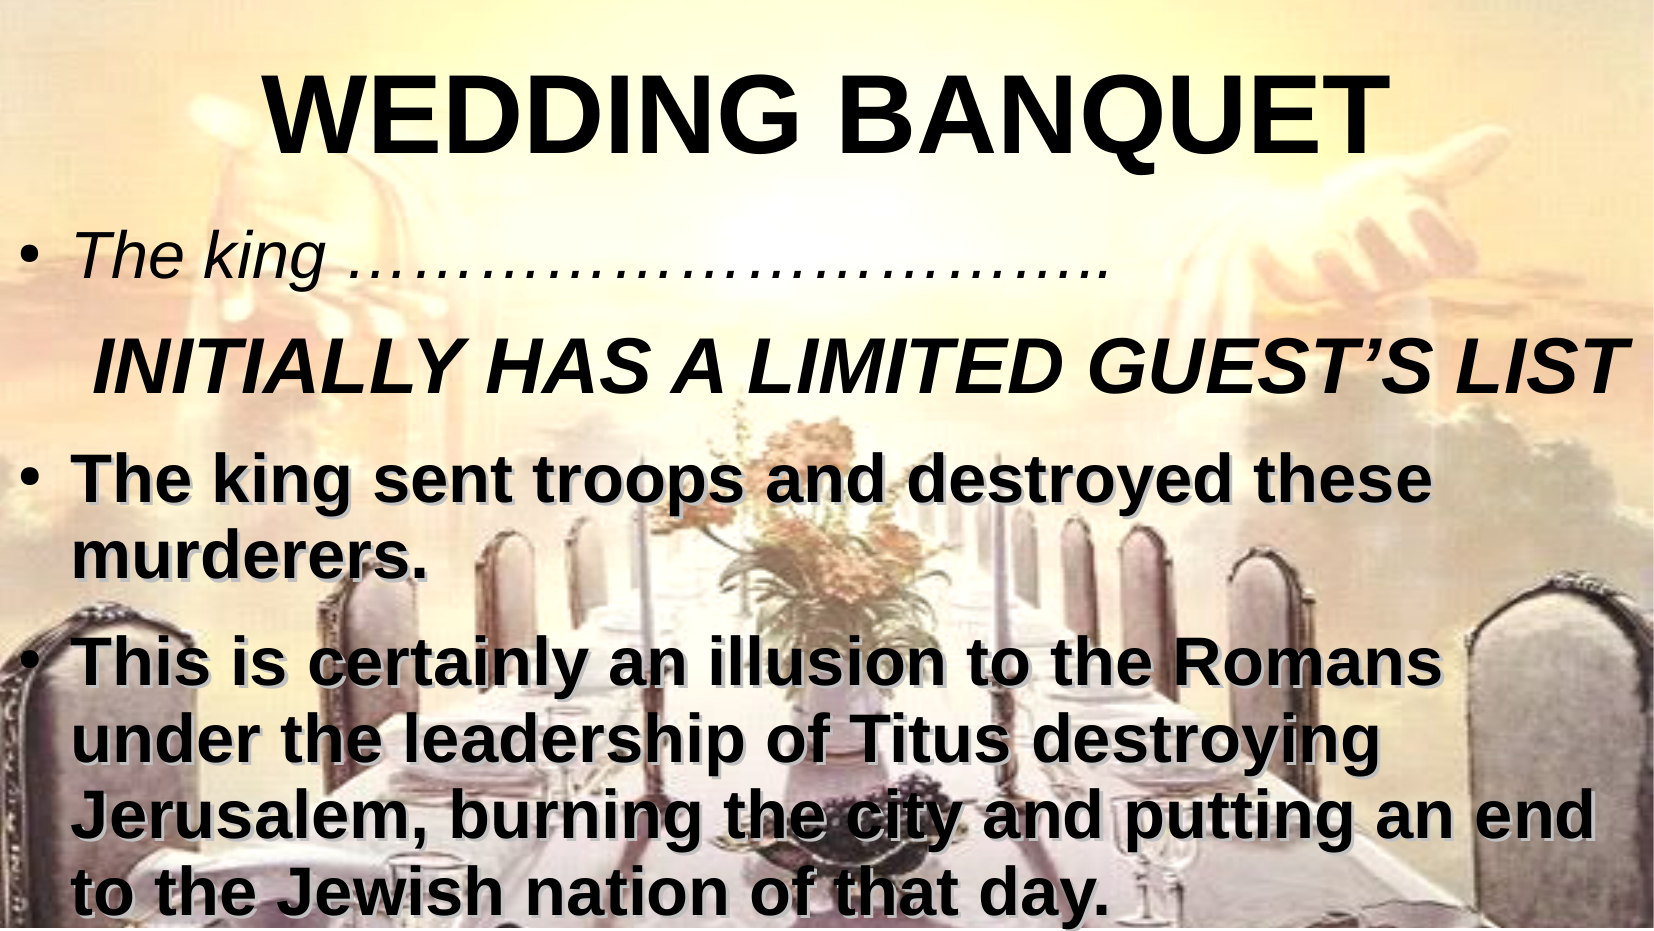

# WEDDING BANQUET
The king ……………………………..
INITIALLY HAS A LIMITED GUEST’S LIST
The king sent troops and destroyed these murderers.
This is certainly an illusion to the Romans under the leadership of Titus destroying Jerusalem, burning the city and putting an end to the Jewish nation of that day.